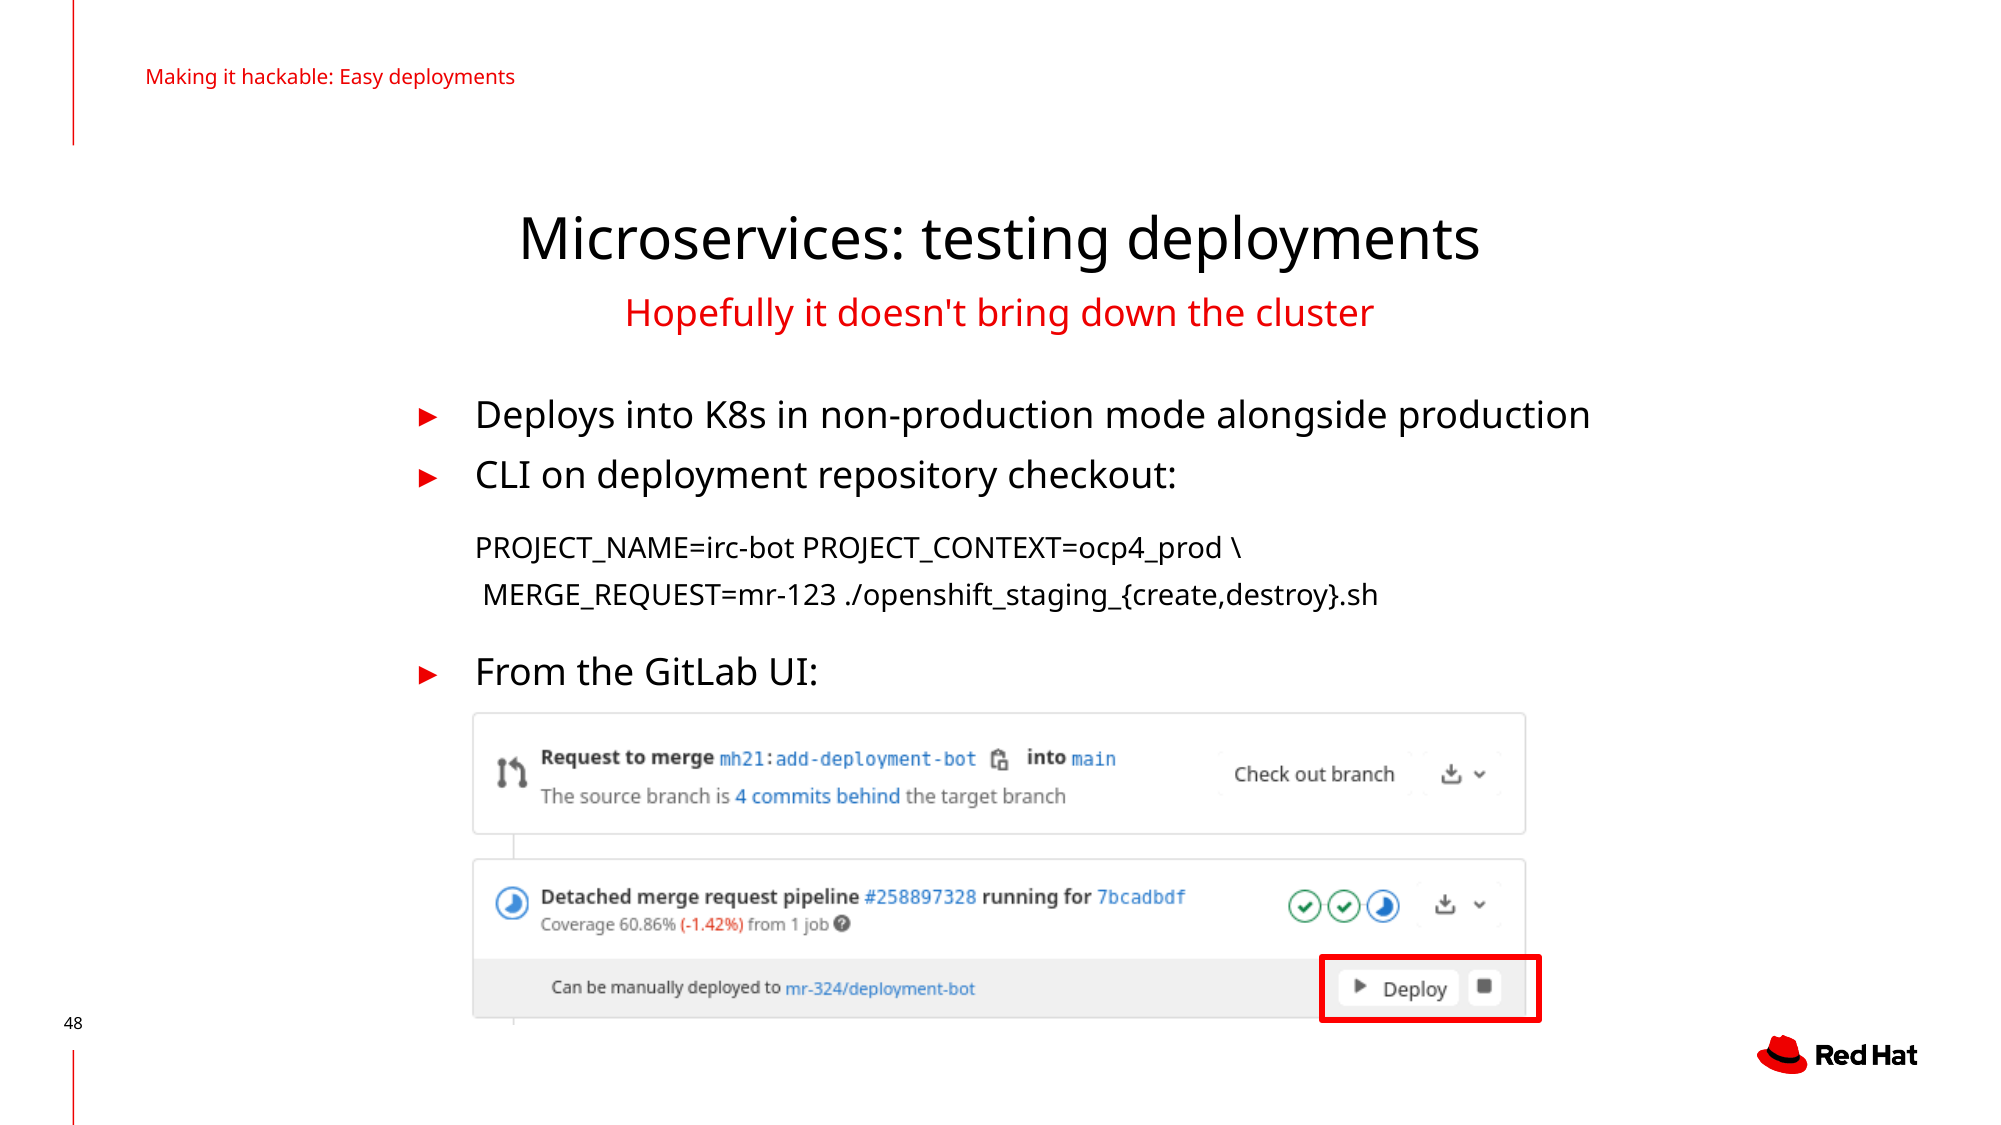

# Making it hackable: Easy deployments
Microservices: testing deployments
Hopefully it doesn't bring down the cluster
Deploys into K8s in non-production mode alongside production
CLI on deployment repository checkout:
PROJECT_NAME=irc-bot PROJECT_CONTEXT=ocp4_prod \
 MERGE_REQUEST=mr-123 ./openshift_staging_{create,destroy}.sh
From the GitLab UI: